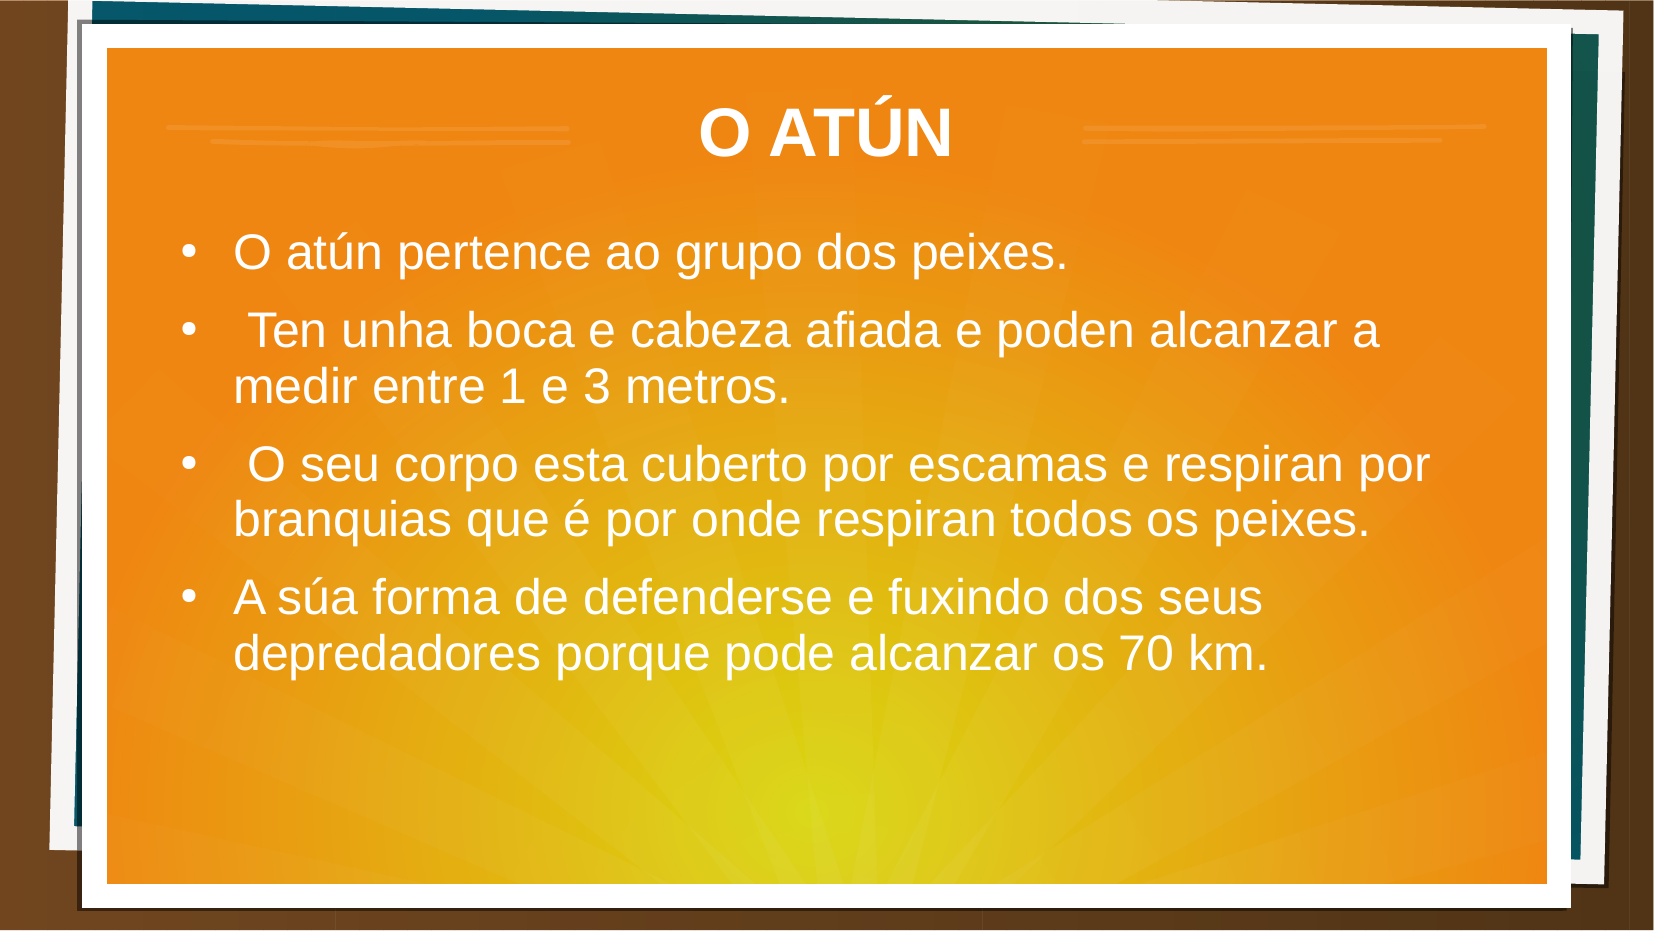

# O ATÚN
O atún pertence ao grupo dos peixes.
 Ten unha boca e cabeza afiada e poden alcanzar a medir entre 1 e 3 metros.
 O seu corpo esta cuberto por escamas e respiran por branquias que é por onde respiran todos os peixes.
A súa forma de defenderse e fuxindo dos seus depredadores porque pode alcanzar os 70 km.